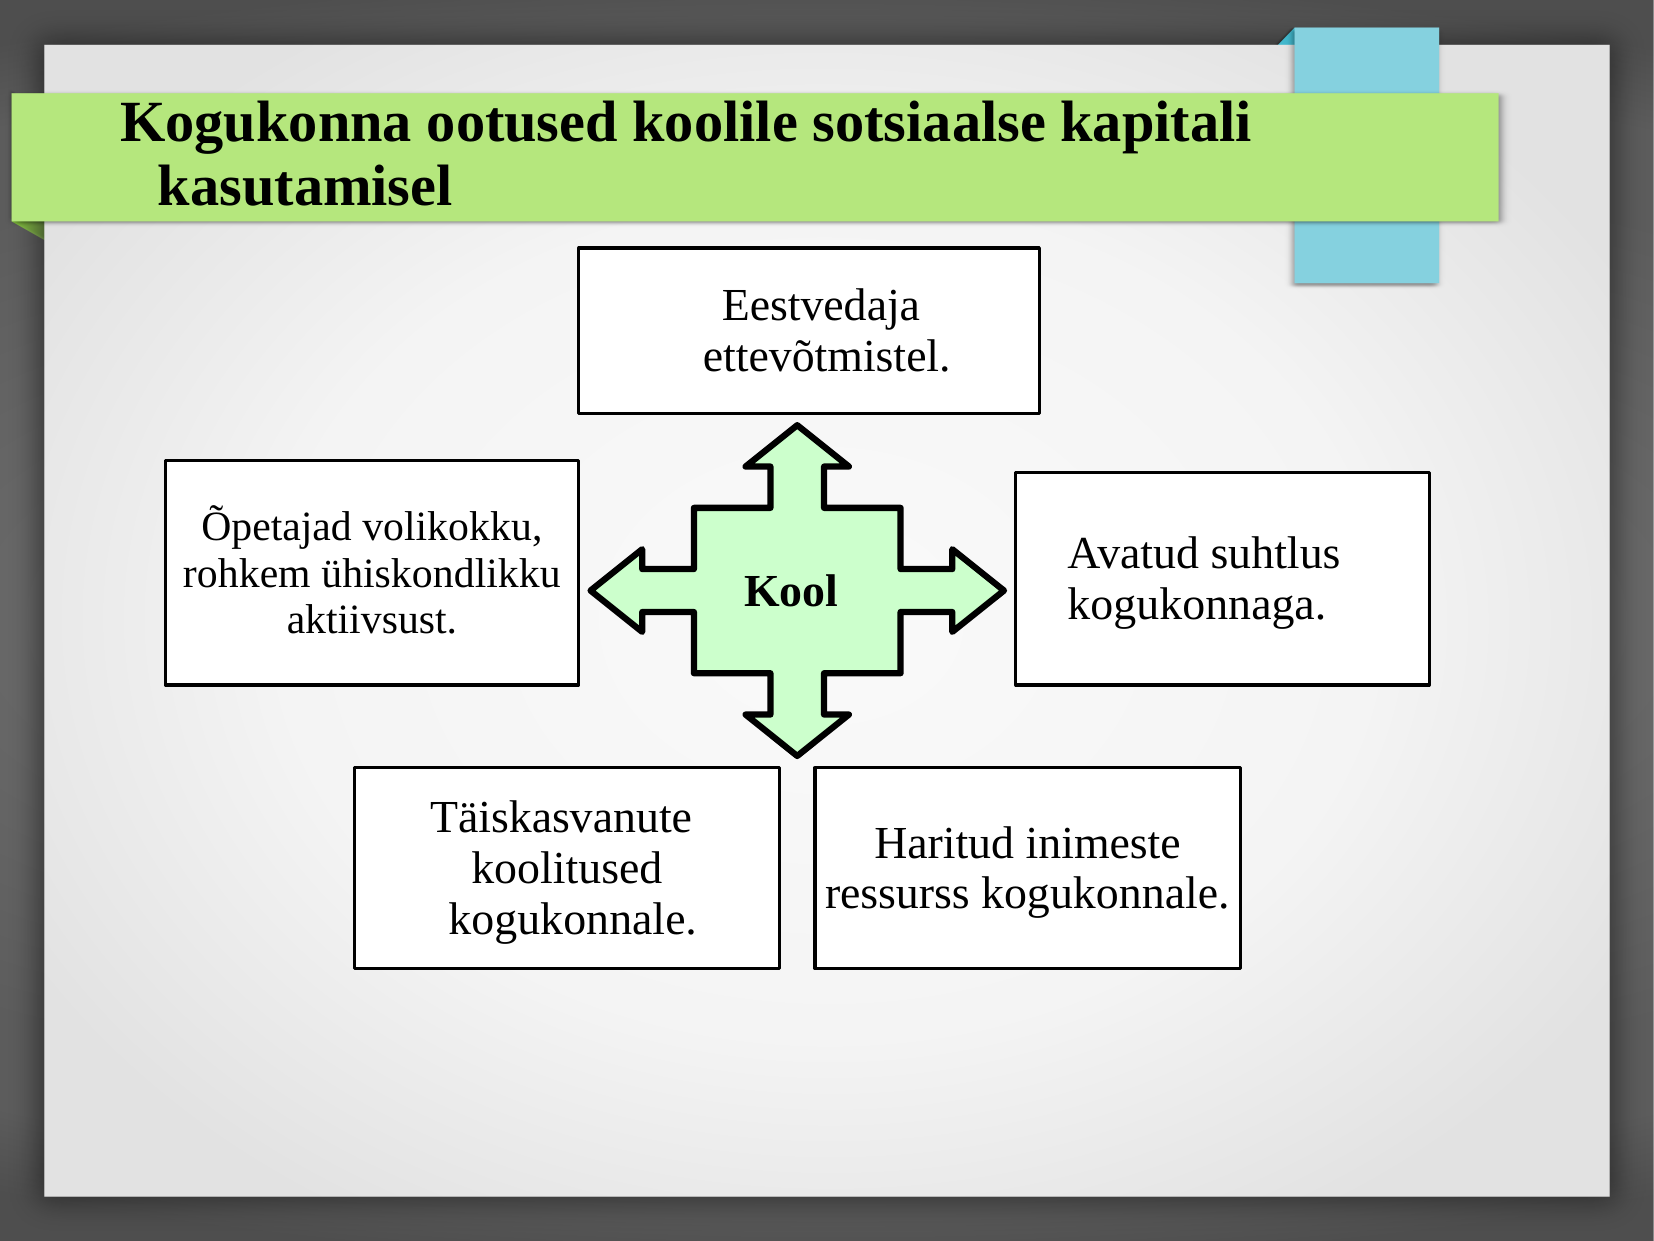

# Kogukonna ootused koolile sotsiaalse kapitali kasutamisel
Eestvedaja
ettevõtmistel.
Kool
Õpetajad volikokku,
rohkem ühiskondlikku
aktiivsust.
Avatud suhtlus
kogukonnaga.
Täiskasvanute
koolitused
 kogukonnale.
Haritud inimeste
ressurss kogukonnale.